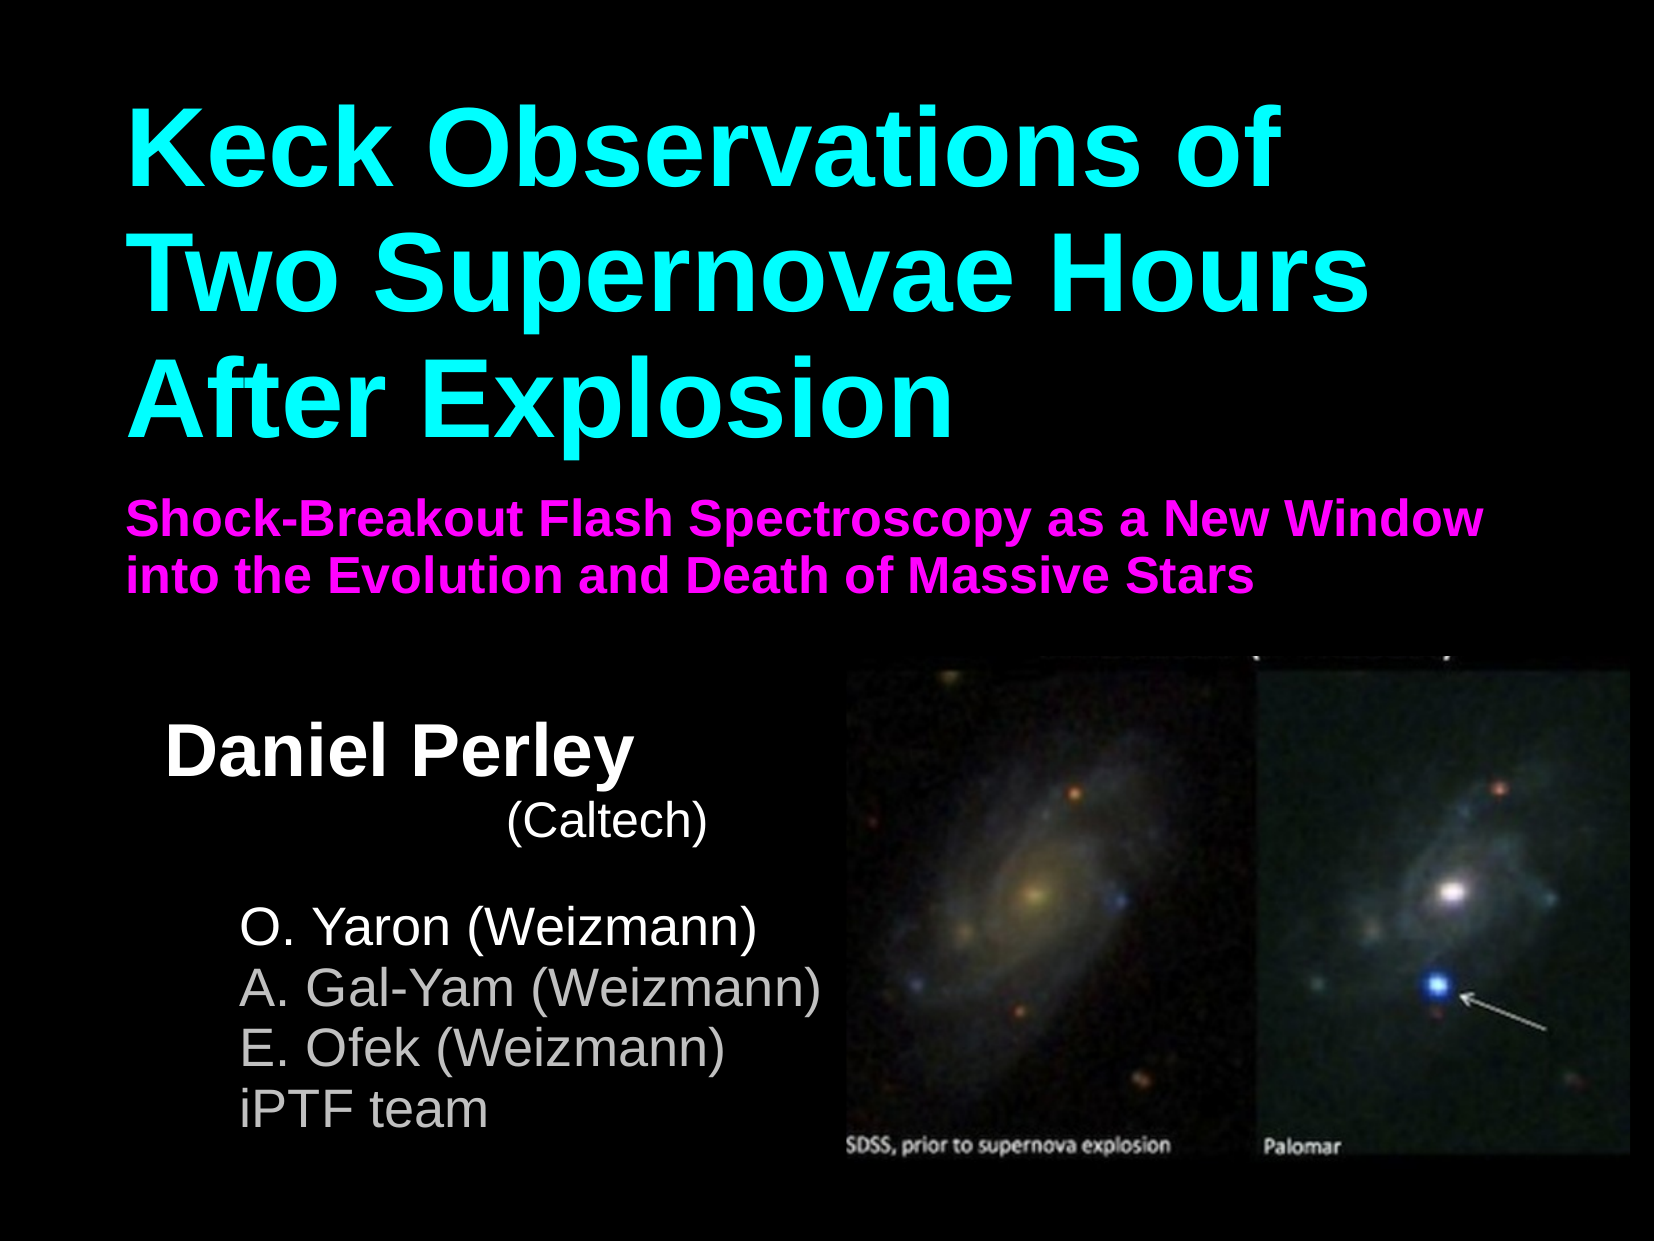

Keck Observations of Two Supernovae Hours After Explosion
Shock-Breakout Flash Spectroscopy as a New Window into the Evolution and Death of Massive Stars
Daniel Perley
	 (Caltech)
O. Yaron (Weizmann)
A. Gal-Yam (Weizmann)
E. Ofek (Weizmann)
iPTF team